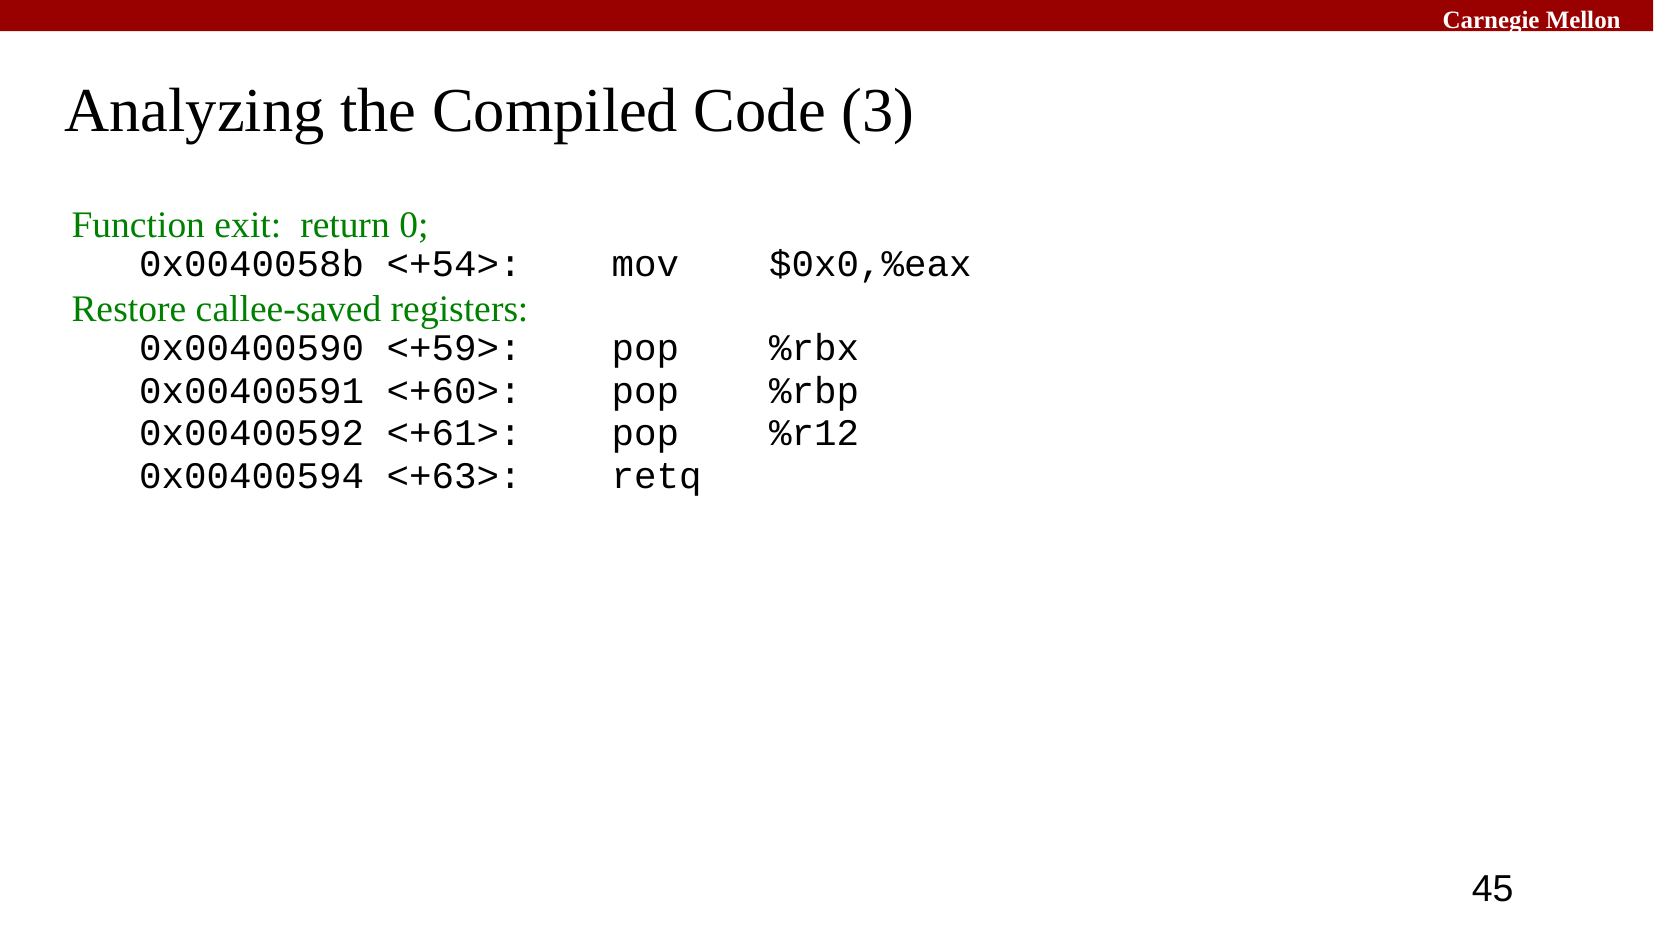

# Analyzing the Compiled Code (3)
Function exit: return 0;
 0x0040058b <+54>: mov $0x0,%eax
Restore callee-saved registers:
 0x00400590 <+59>: pop %rbx
 0x00400591 <+60>: pop %rbp
 0x00400592 <+61>: pop %r12
 0x00400594 <+63>: retq